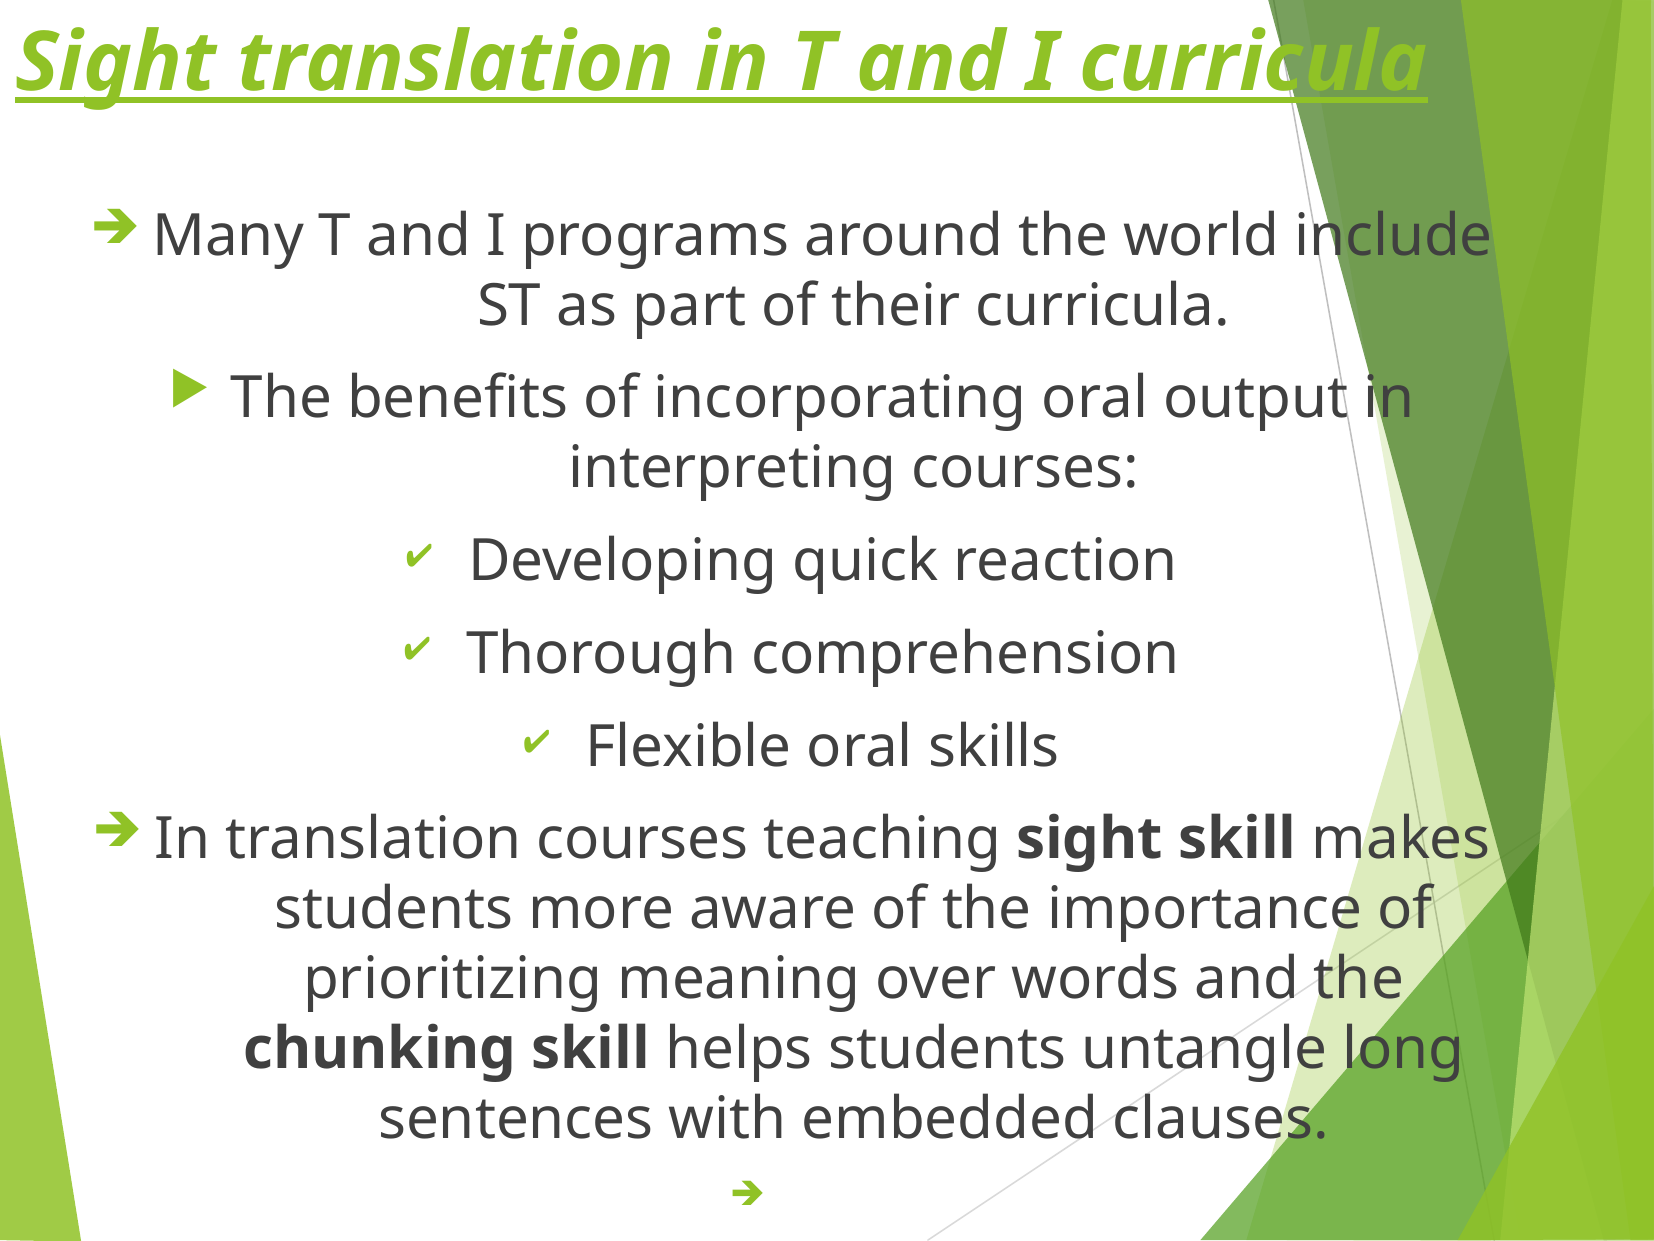

# Sight translation in T and I curricula
Many T and I programs around the world include ST as part of their curricula.
The benefits of incorporating oral output in interpreting courses:
Developing quick reaction
Thorough comprehension
Flexible oral skills
In translation courses teaching sight skill makes students more aware of the importance of prioritizing meaning over words and the chunking skill helps students untangle long sentences with embedded clauses.